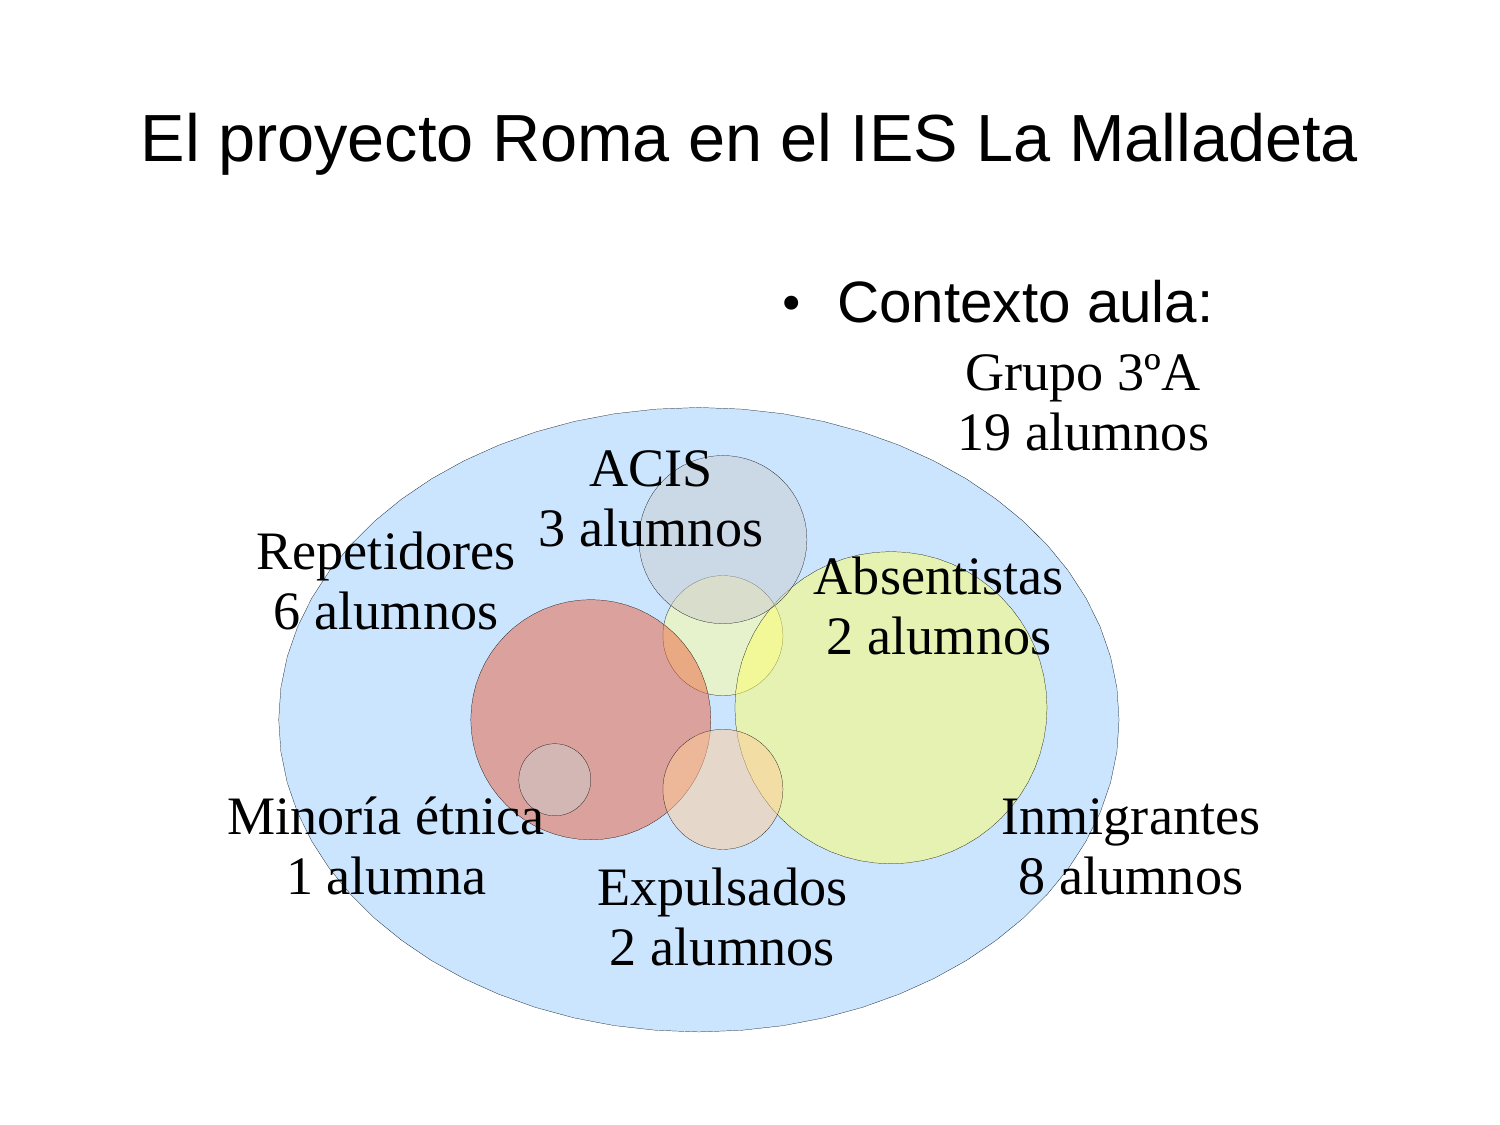

# El proyecto Roma en el IES La Malladeta
Contexto aula: